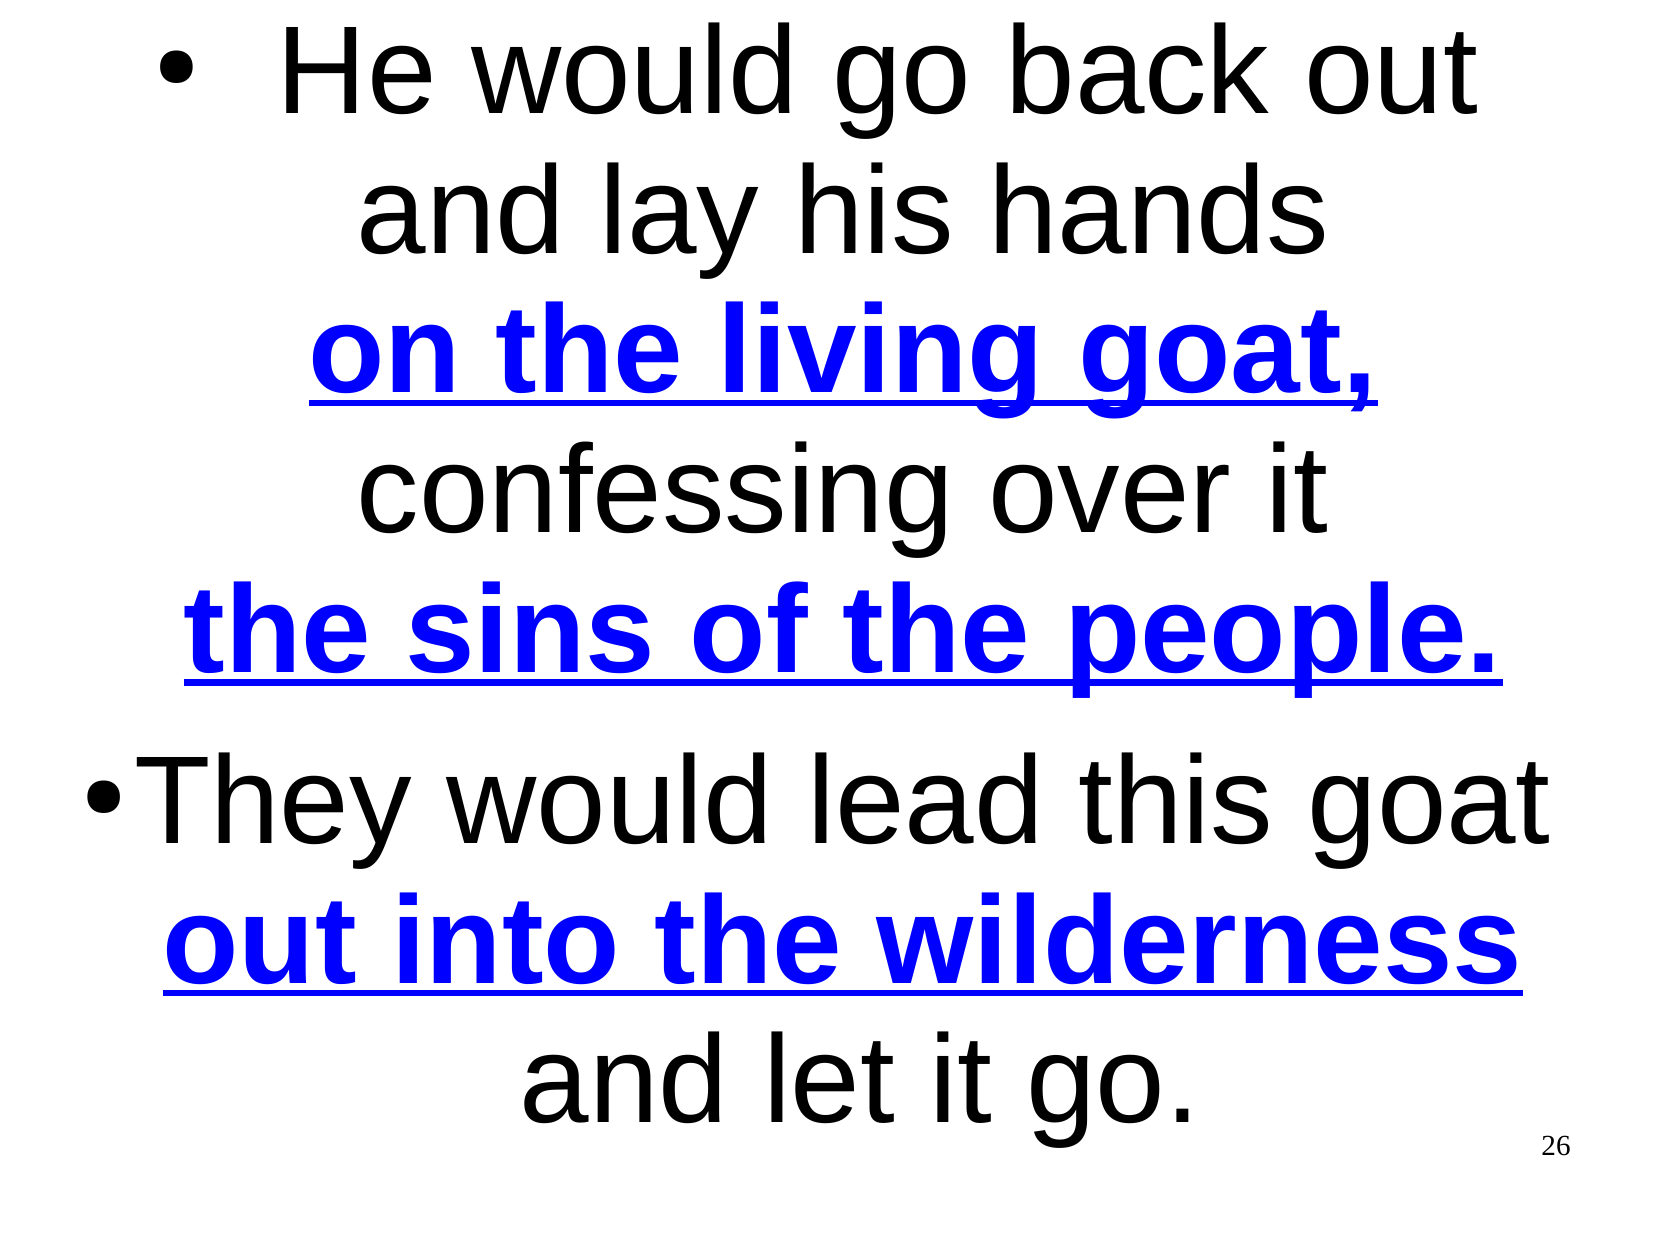

# He would go back out and lay his hands on the living goat, confessing over it the sins of the people.
They would lead this goat
out into the wilderness
and let it go.
26